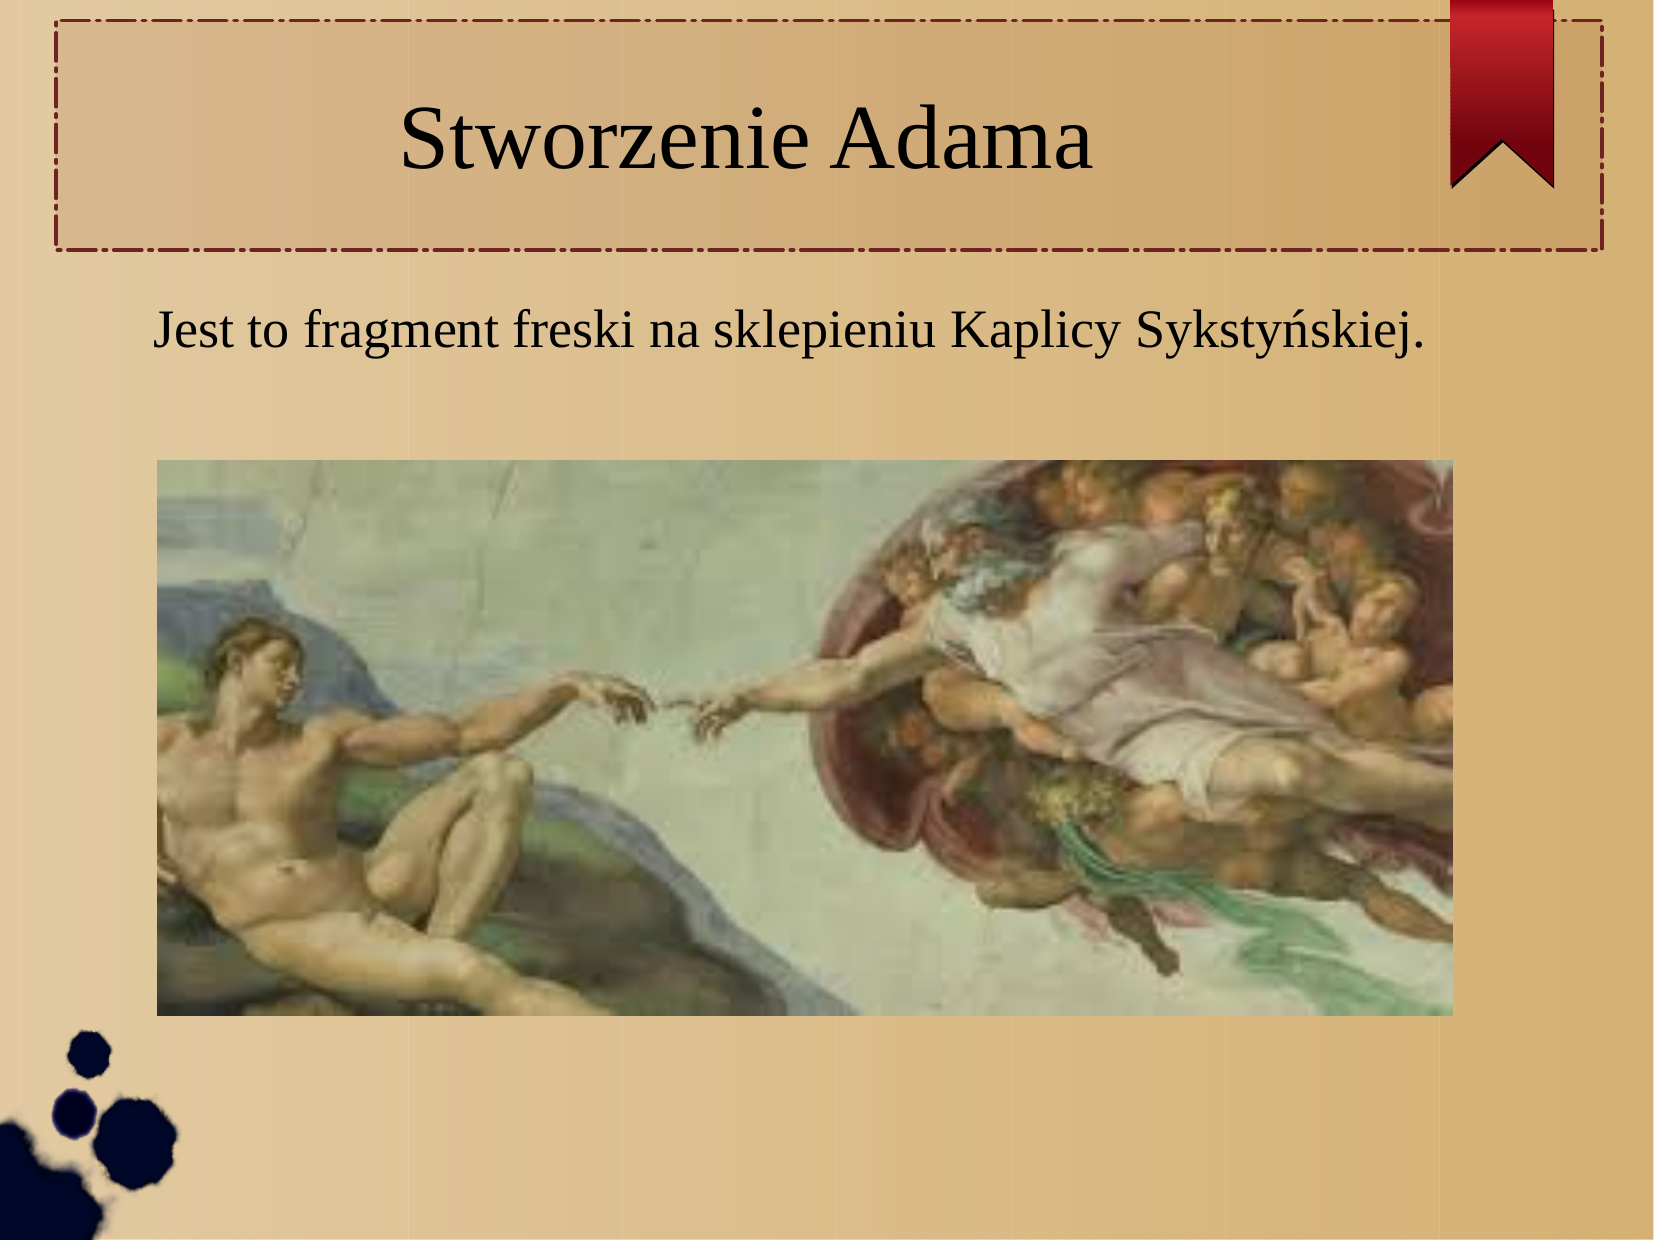

# Stworzenie Adama
Jest to fragment freski na sklepieniu Kaplicy Sykstyńskiej.